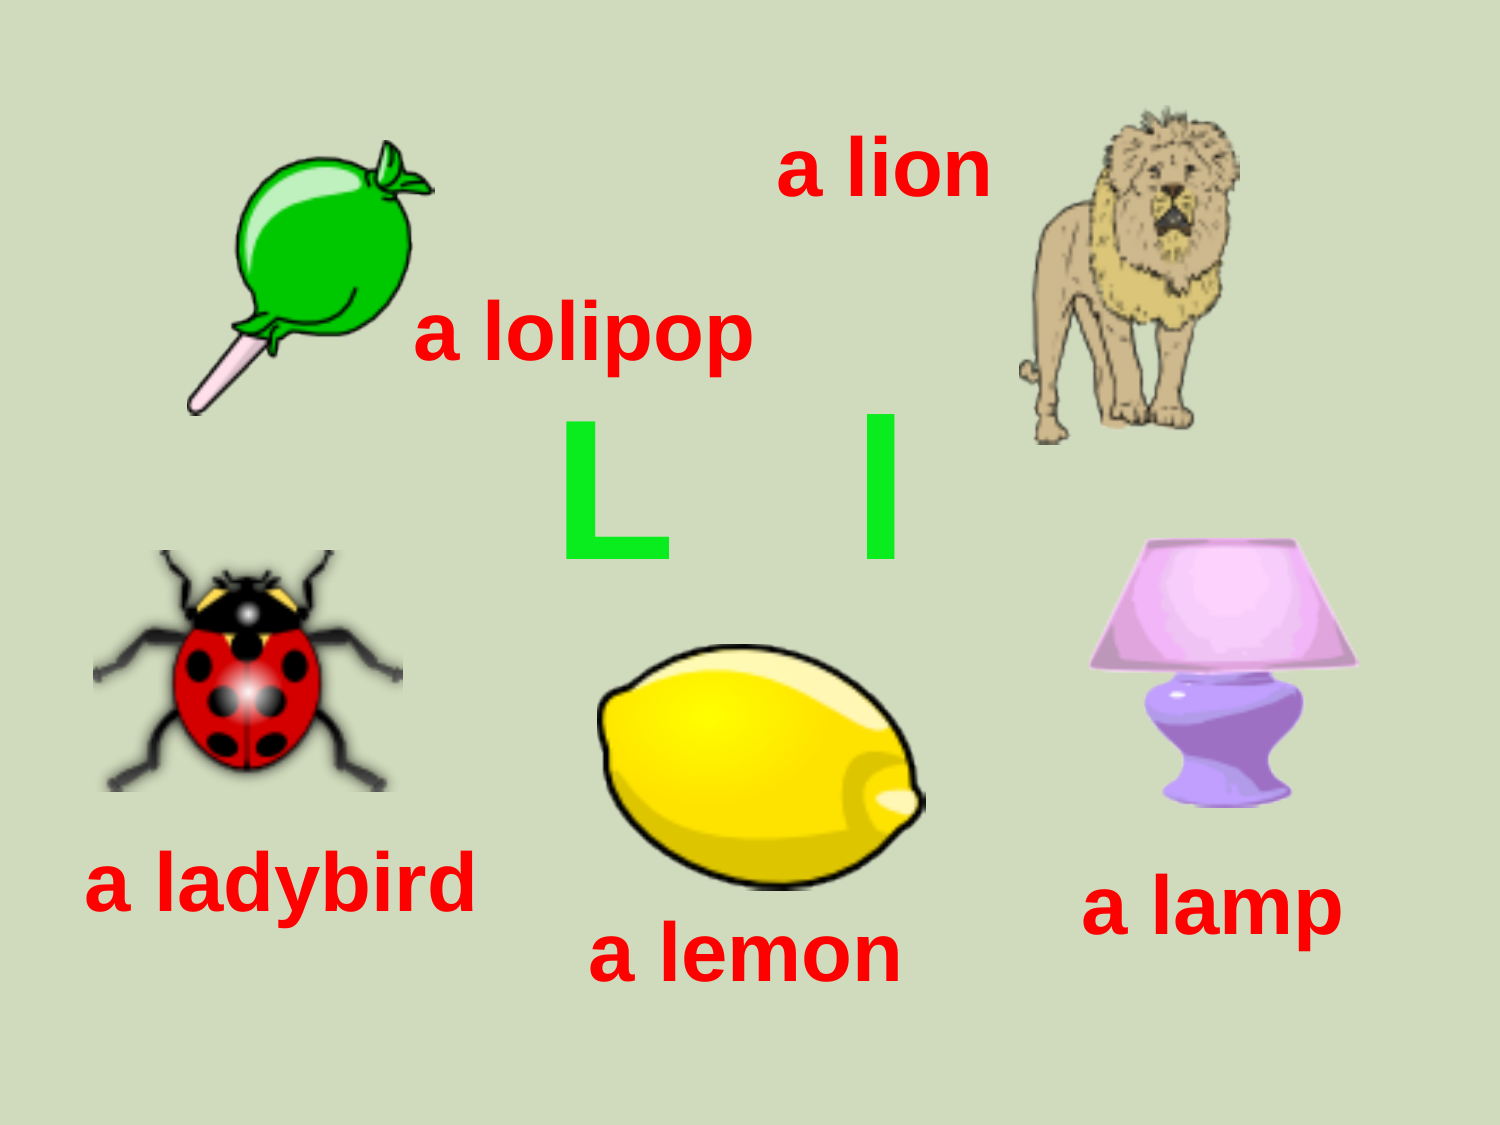

a lion
a lolipop
L 	l
a ladybird
a lamp
a lemon